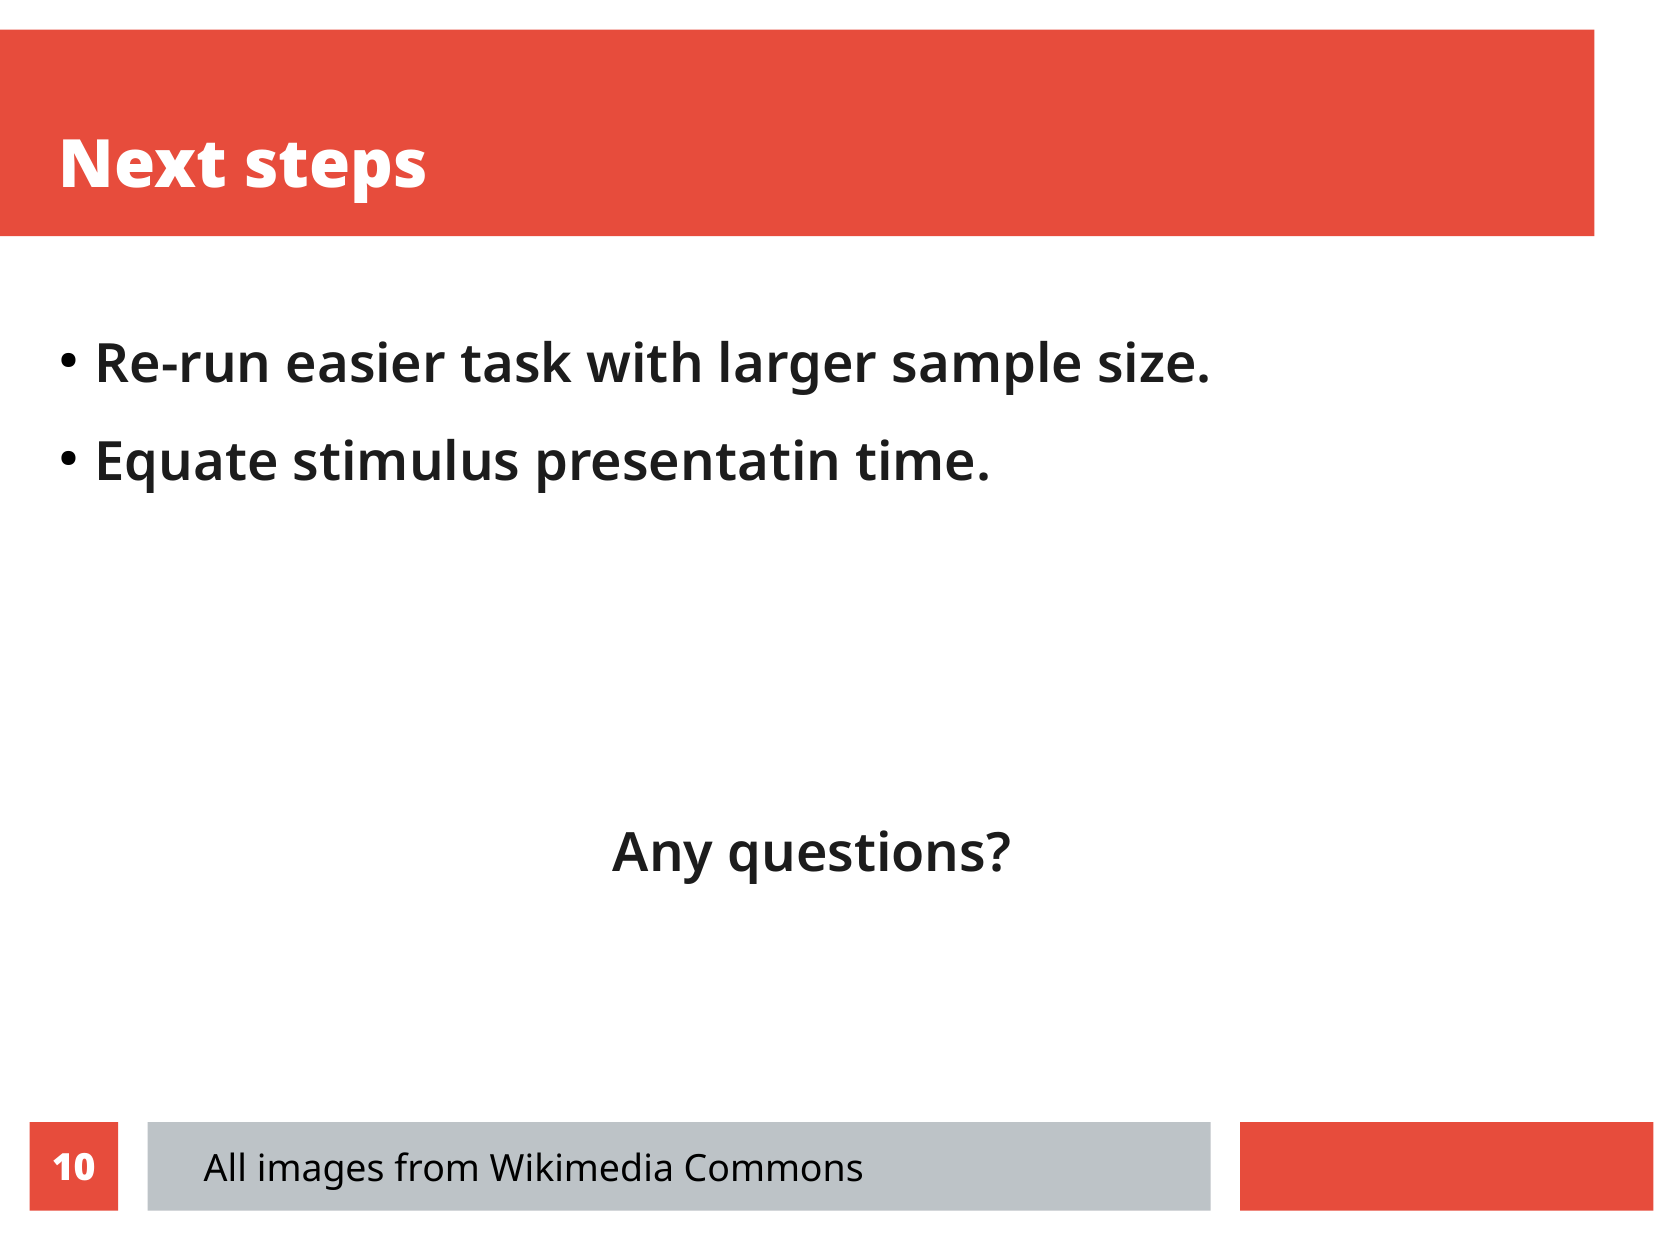

# Next steps
Re-run easier task with larger sample size.
Equate stimulus presentatin time.
Any questions?
10
All images from Wikimedia Commons